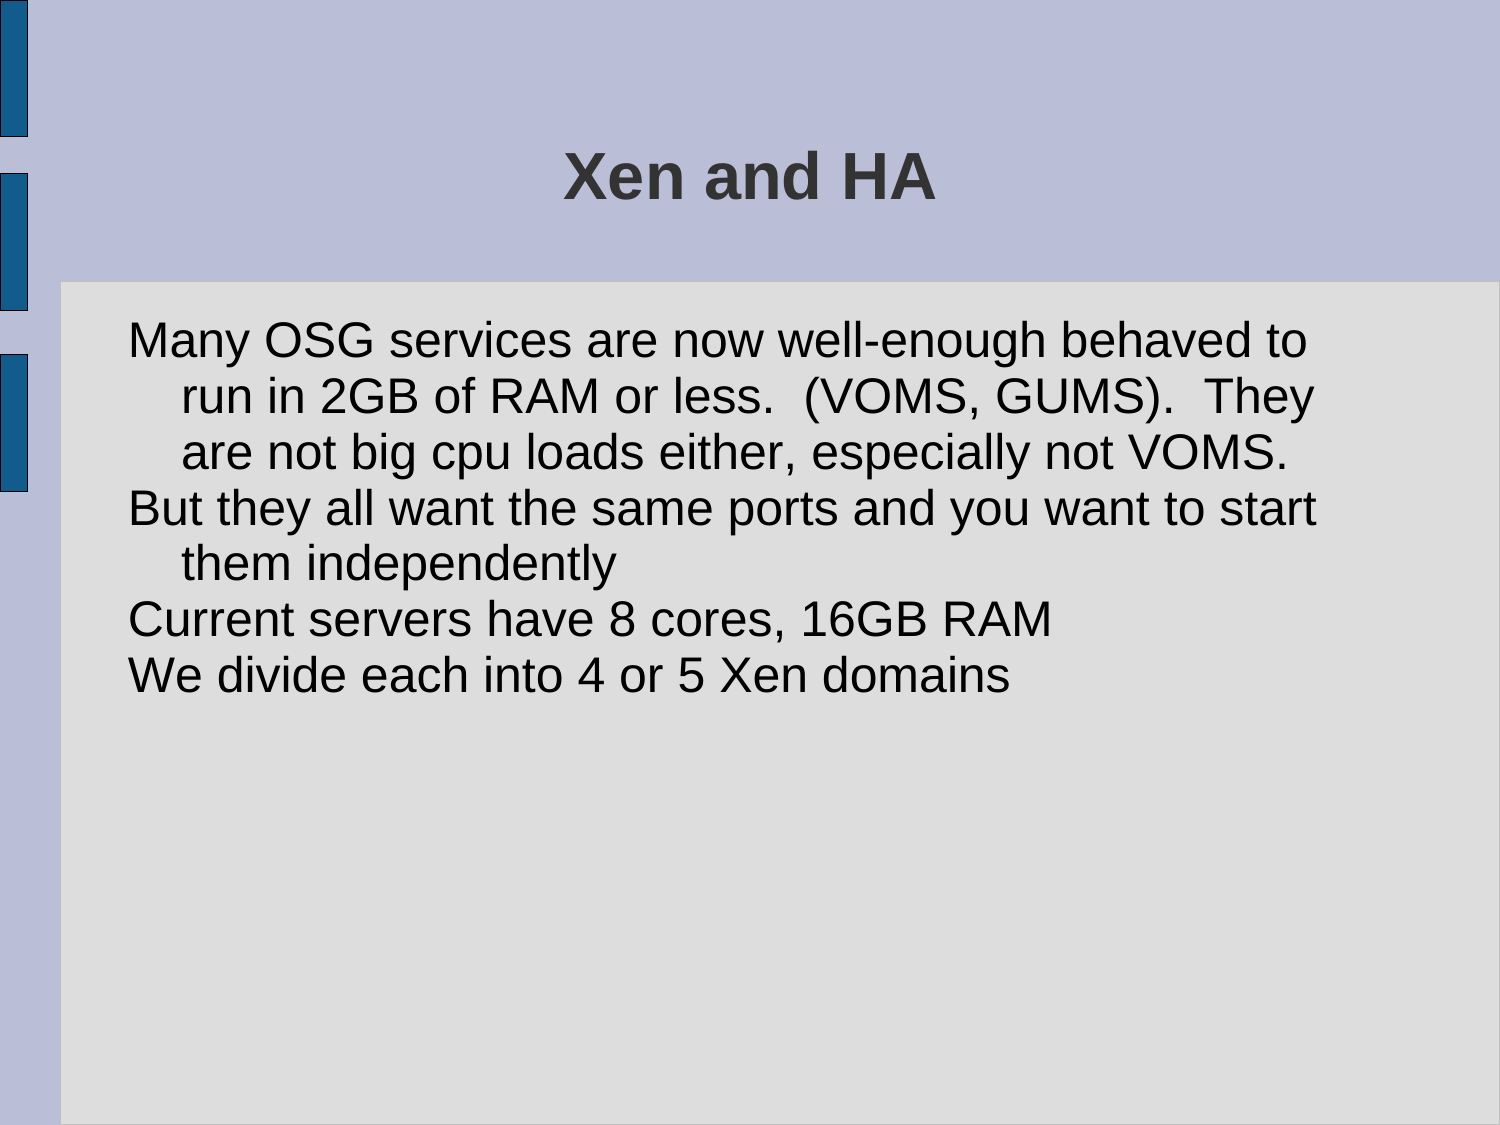

# Xen and HA
Many OSG services are now well-enough behaved to run in 2GB of RAM or less. (VOMS, GUMS). They are not big cpu loads either, especially not VOMS.
But they all want the same ports and you want to start them independently
Current servers have 8 cores, 16GB RAM
We divide each into 4 or 5 Xen domains